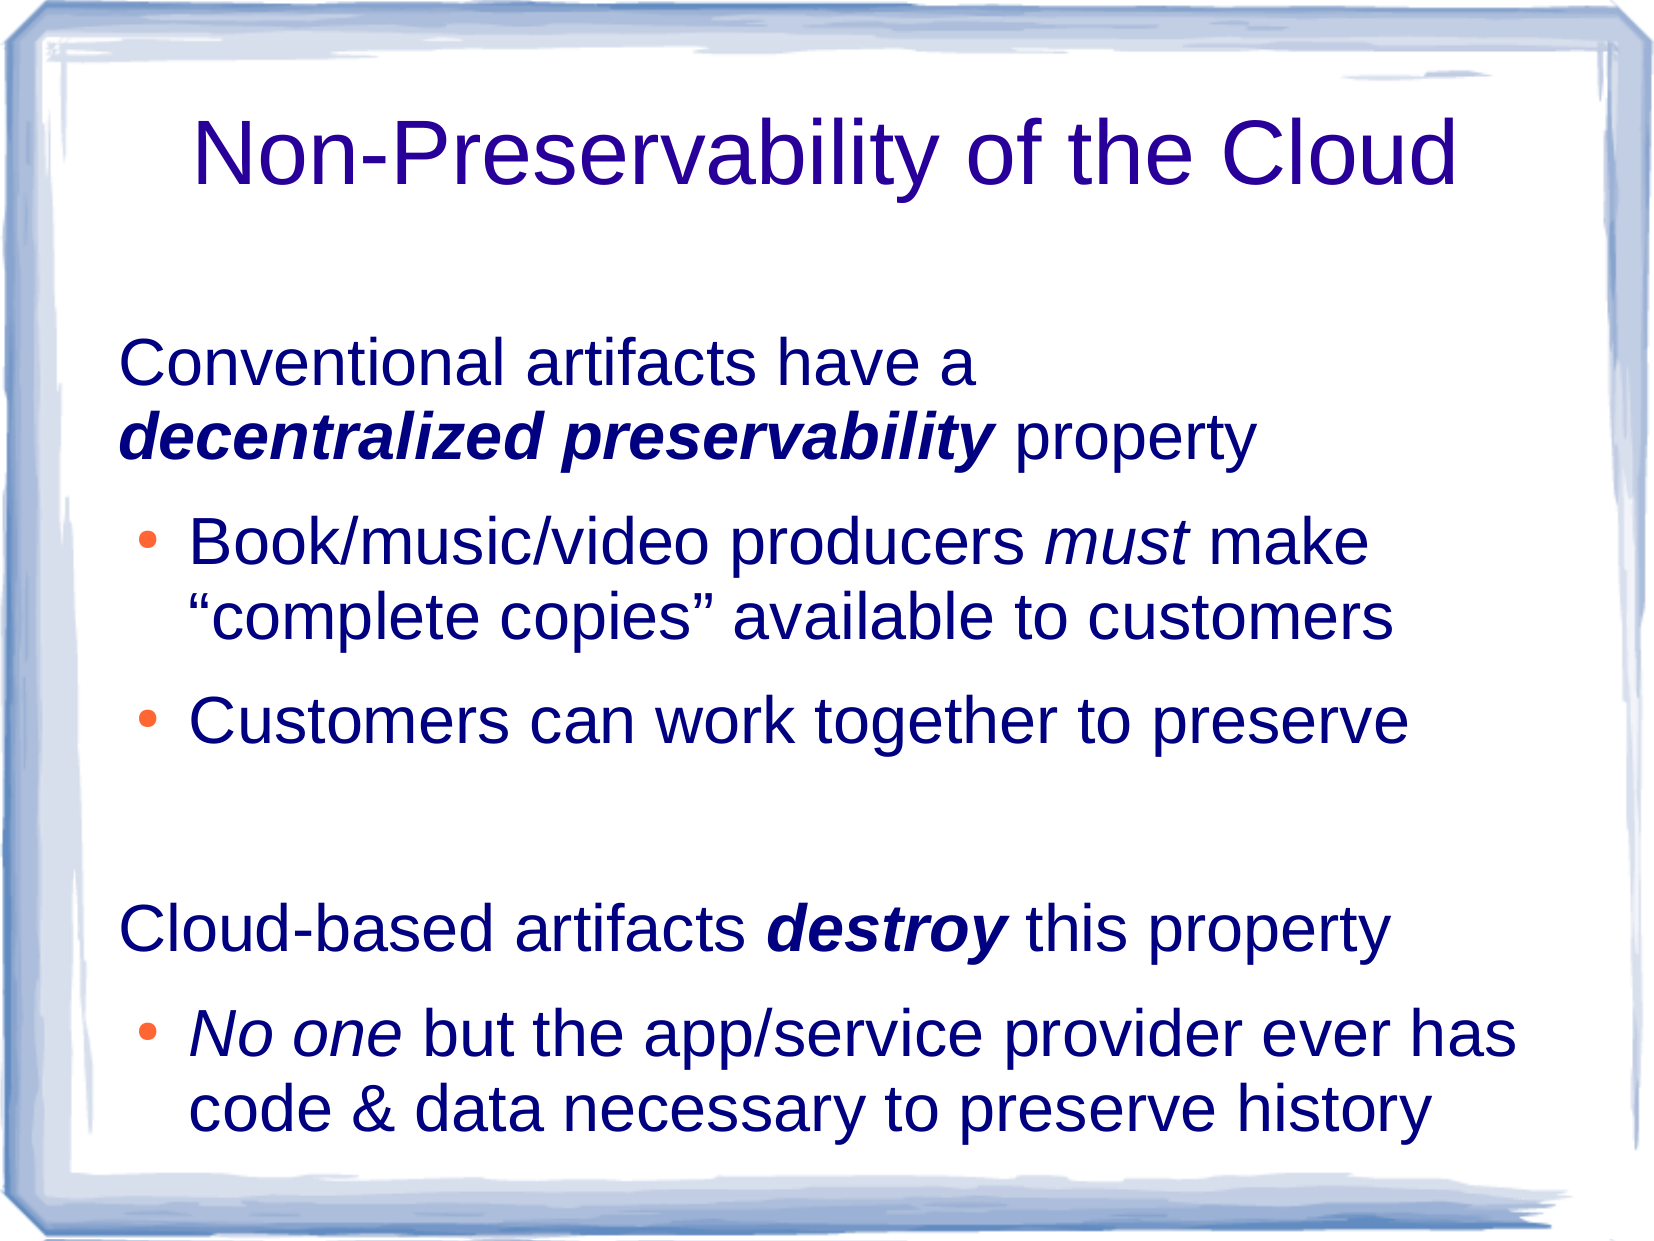

# Non-Preservability of the Cloud
Conventional artifacts have a
decentralized preservability property
Book/music/video producers must make
“complete copies” available to customers
Customers can work together to preserve
Cloud-based artifacts destroy this property
No one but the app/service provider ever has
code & data necessary to preserve history